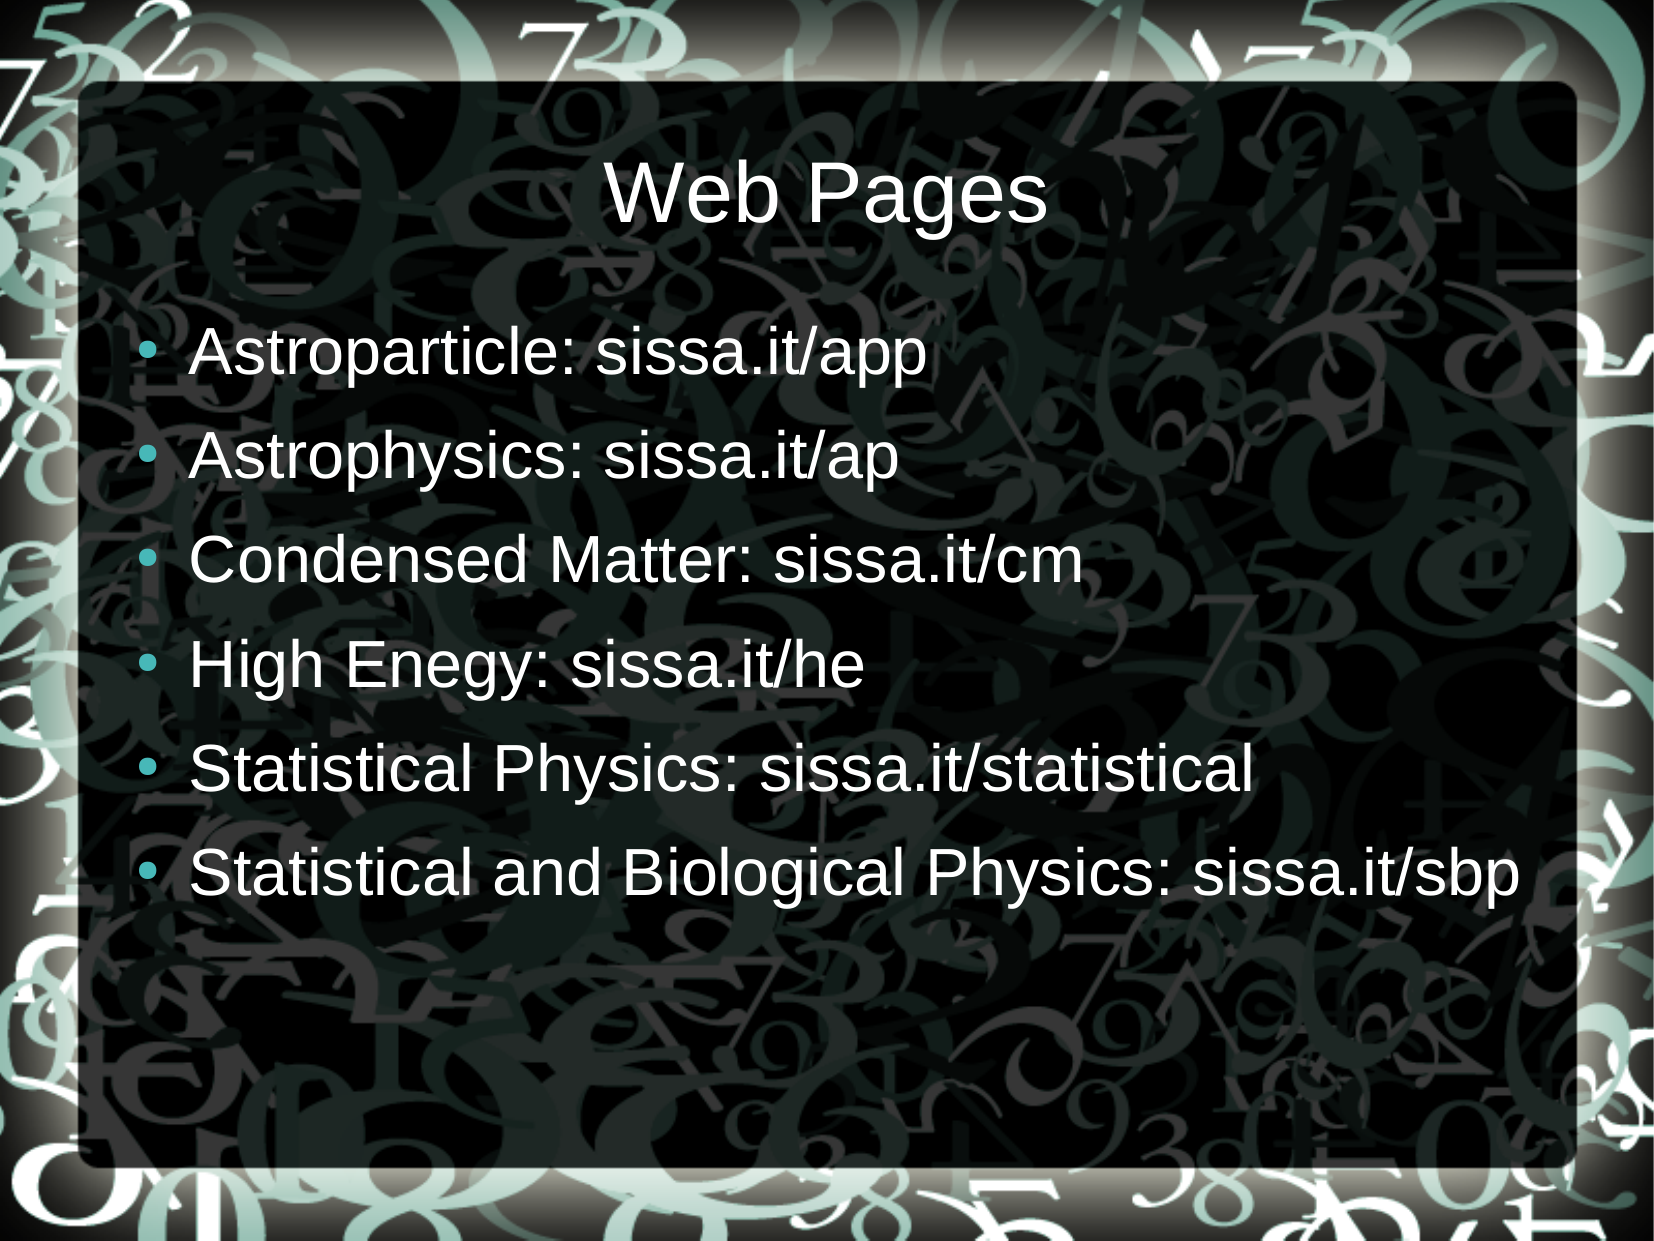

# Web Pages
Astroparticle: sissa.it/app
Astrophysics: sissa.it/ap
Condensed Matter: sissa.it/cm
High Enegy: sissa.it/he
Statistical Physics: sissa.it/statistical
Statistical and Biological Physics: sissa.it/sbp